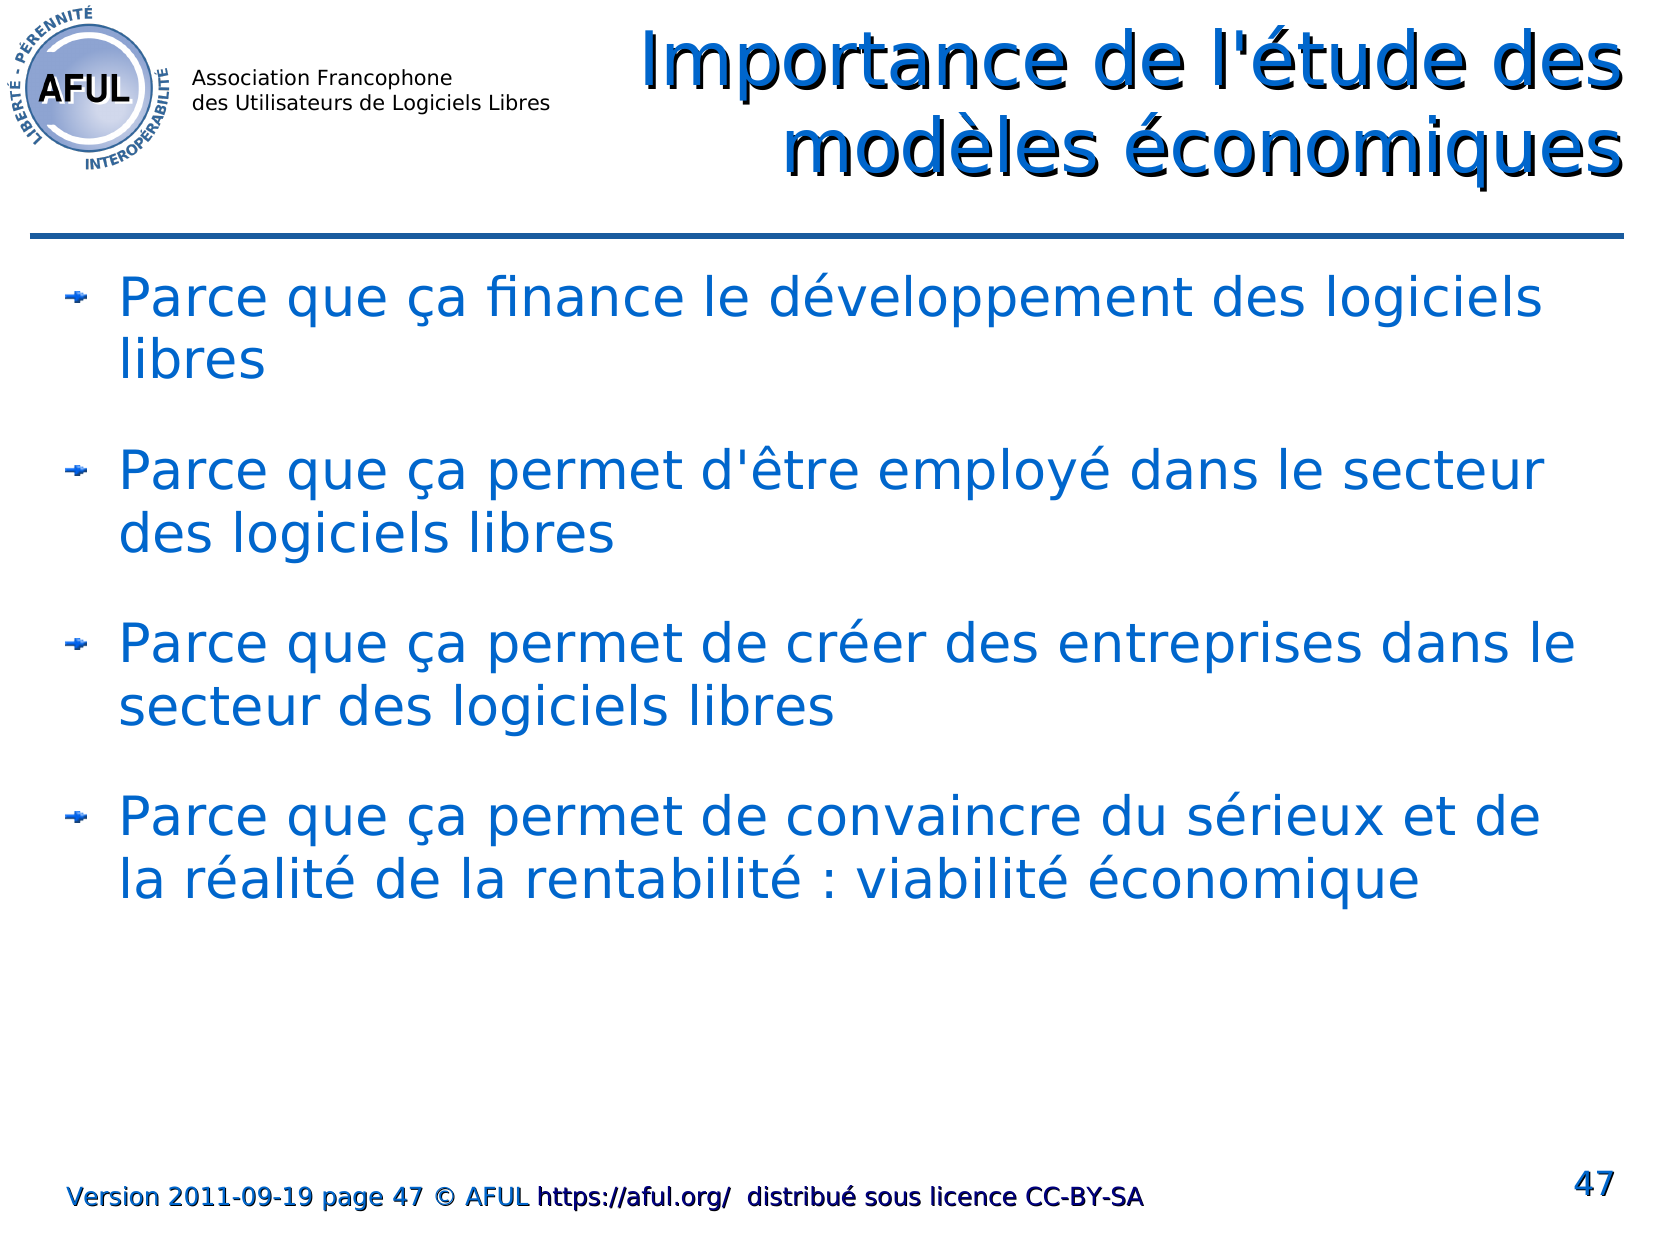

# Importance de l'étude des modèles économiques
Parce que ça finance le développement des logiciels libres
Parce que ça permet d'être employé dans le secteur des logiciels libres
Parce que ça permet de créer des entreprises dans le secteur des logiciels libres
Parce que ça permet de convaincre du sérieux et de la réalité de la rentabilité : viabilité économique